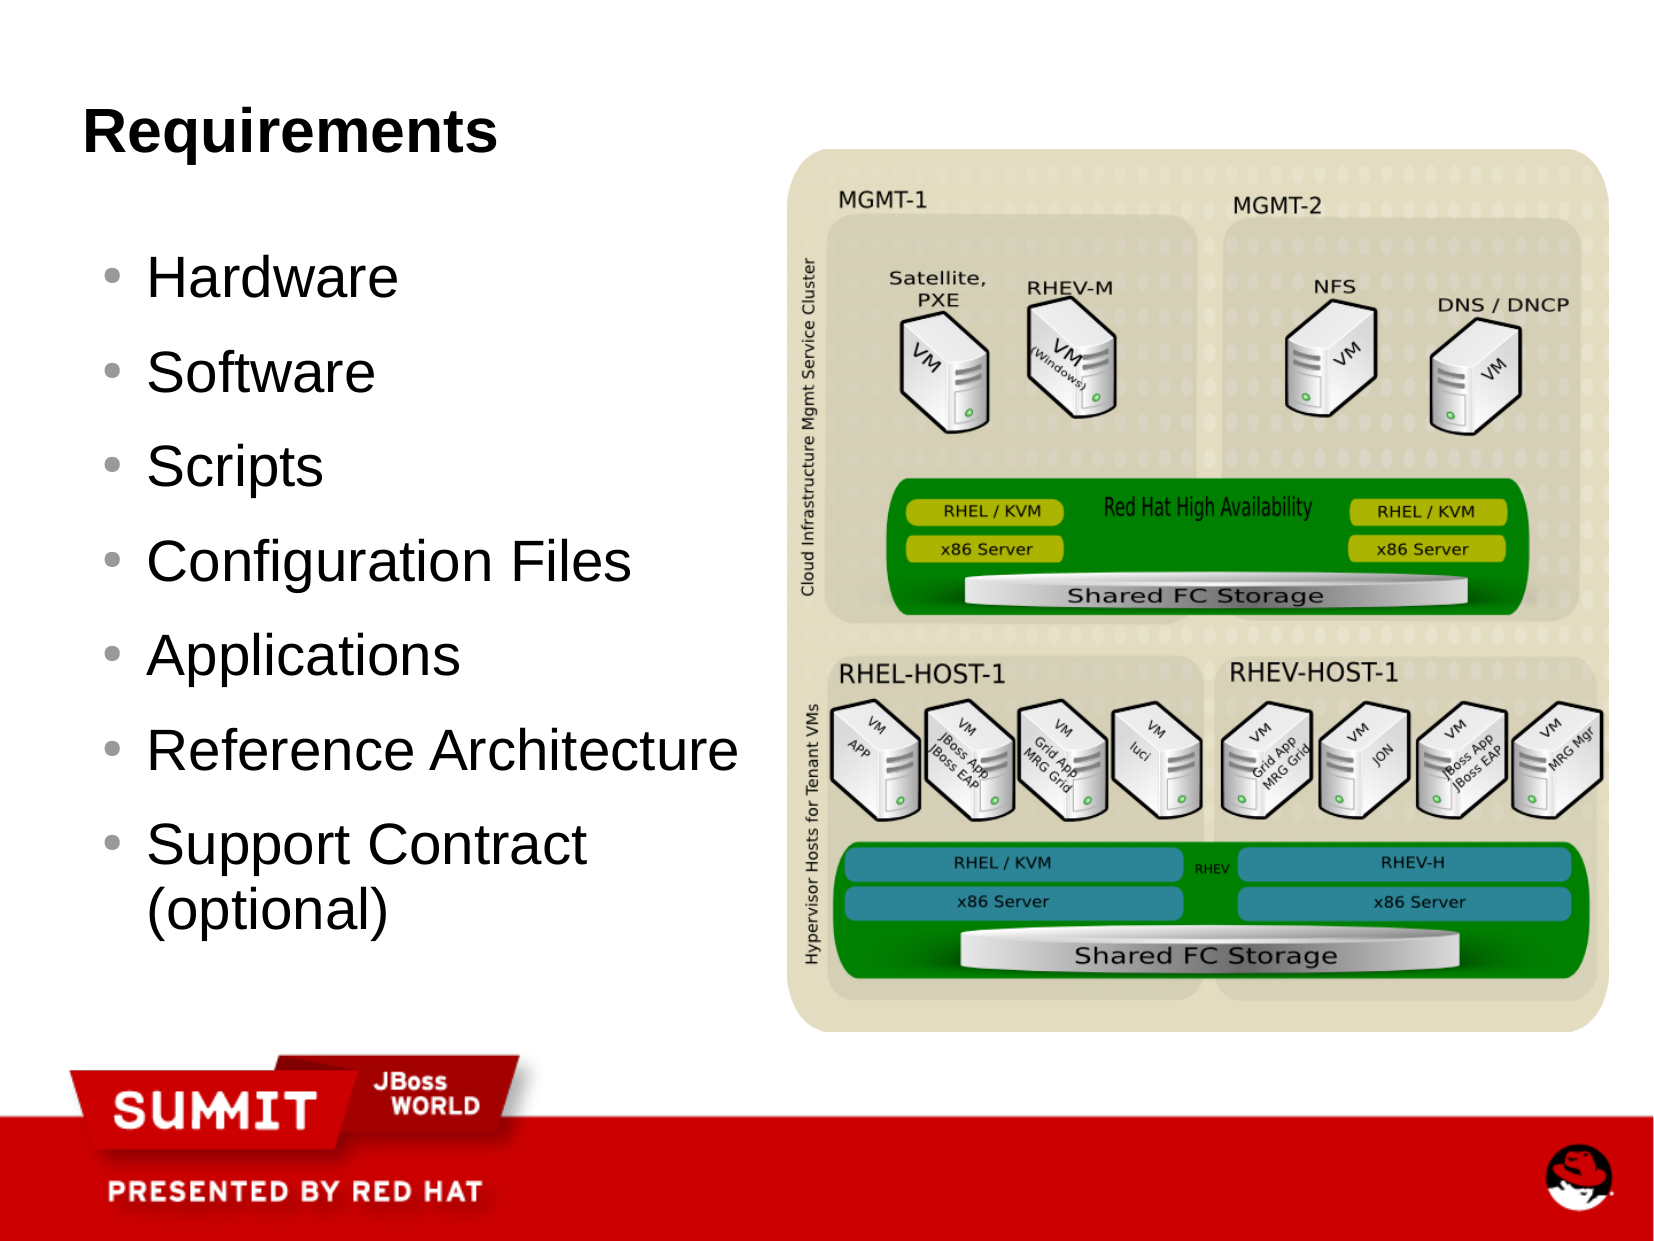

# Requirements
Hardware
Software
Scripts
Configuration Files
Applications
Reference Architecture
Support Contract (optional)